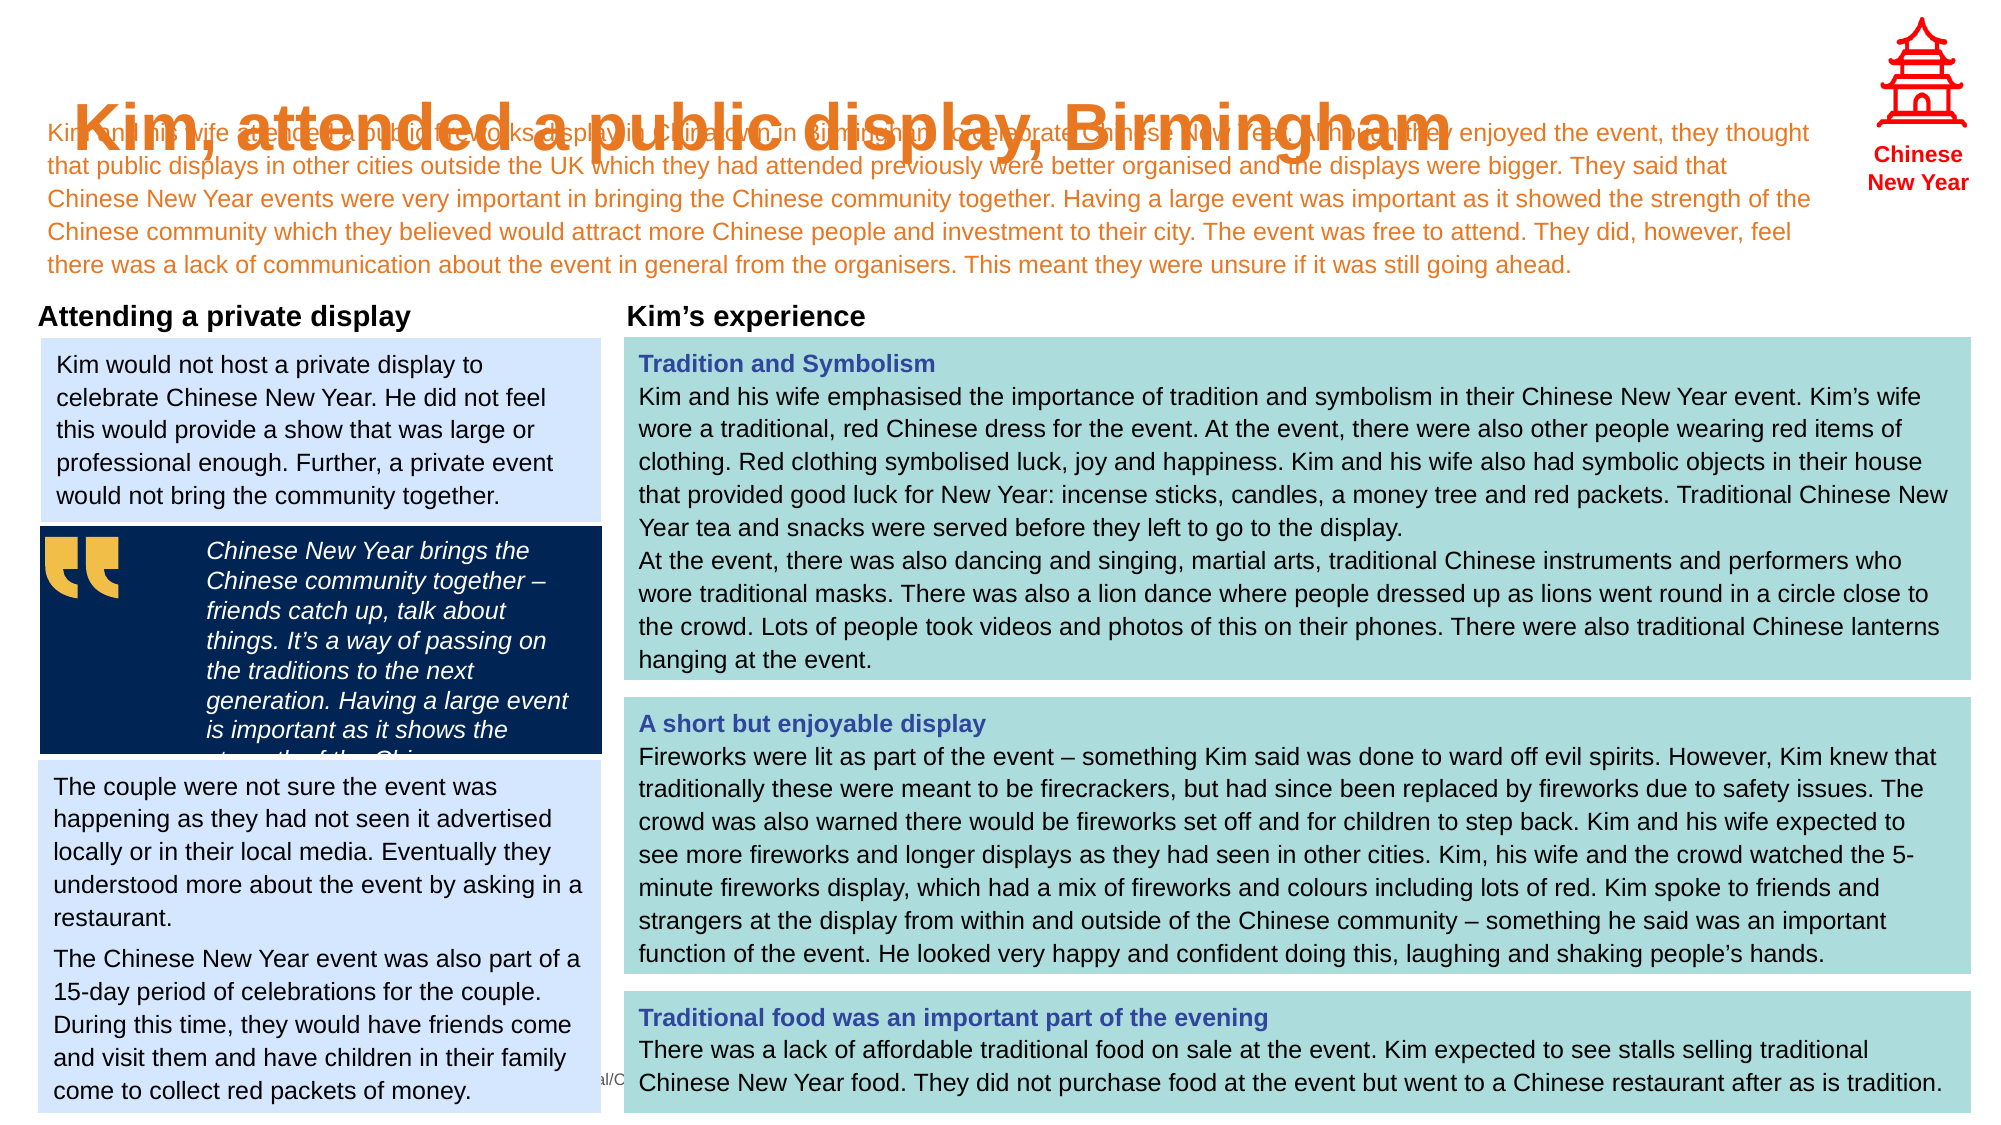

# Kim, attended a public display, Birmingham
Kim and his wife attended a public fireworks display in Chinatown in Birmingham to celebrate Chinese New Year. Although they enjoyed the event, they thought that public displays in other cities outside the UK which they had attended previously were better organised and the displays were bigger. They said that Chinese New Year events were very important in bringing the Chinese community together. Having a large event was important as it showed the strength of the Chinese community which they believed would attract more Chinese people and investment to their city. The event was free to attend. They did, however, feel there was a lack of communication about the event in general from the organisers. This meant they were unsure if it was still going ahead.
Chinese New Year
Attending a private display
Kim’s experience
Tradition and Symbolism
Kim and his wife emphasised the importance of tradition and symbolism in their Chinese New Year event. Kim’s wife wore a traditional, red Chinese dress for the event. At the event, there were also other people wearing red items of clothing. Red clothing symbolised luck, joy and happiness. Kim and his wife also had symbolic objects in their house that provided good luck for New Year: incense sticks, candles, a money tree and red packets. Traditional Chinese New Year tea and snacks were served before they left to go to the display.
At the event, there was also dancing and singing, martial arts, traditional Chinese instruments and performers who wore traditional masks. There was also a lion dance where people dressed up as lions went round in a circle close to the crowd. Lots of people took videos and photos of this on their phones. There were also traditional Chinese lanterns hanging at the event.
Kim would not host a private display to celebrate Chinese New Year. He did not feel this would provide a show that was large or professional enough. Further, a private event would not bring the community together.
Chinese New Year brings the Chinese community together – friends catch up, talk about things. It’s a way of passing on the traditions to the next generation. Having a large event is important as it shows the strength of the Chinese community in Birmingham
A short but enjoyable display
Fireworks were lit as part of the event – something Kim said was done to ward off evil spirits. However, Kim knew that traditionally these were meant to be firecrackers, but had since been replaced by fireworks due to safety issues. The crowd was also warned there would be fireworks set off and for children to step back. Kim and his wife expected to see more fireworks and longer displays as they had seen in other cities. Kim, his wife and the crowd watched the 5-minute fireworks display, which had a mix of fireworks and colours including lots of red. Kim spoke to friends and strangers at the display from within and outside of the Chinese community – something he said was an important function of the event. He looked very happy and confident doing this, laughing and shaking people’s hands.
The couple were not sure the event was happening as they had not seen it advertised locally or in their local media. Eventually they understood more about the event by asking in a restaurant.
The Chinese New Year event was also part of a 15-day period of celebrations for the couple. During this time, they would have friends come and visit them and have children in their family come to collect red packets of money.
Traditional food was an important part of the evening
There was a lack of affordable traditional food on sale at the event. Kim expected to see stalls selling traditional Chinese New Year food. They did not purchase food at the event but went to a Chinese restaurant after as is tradition.